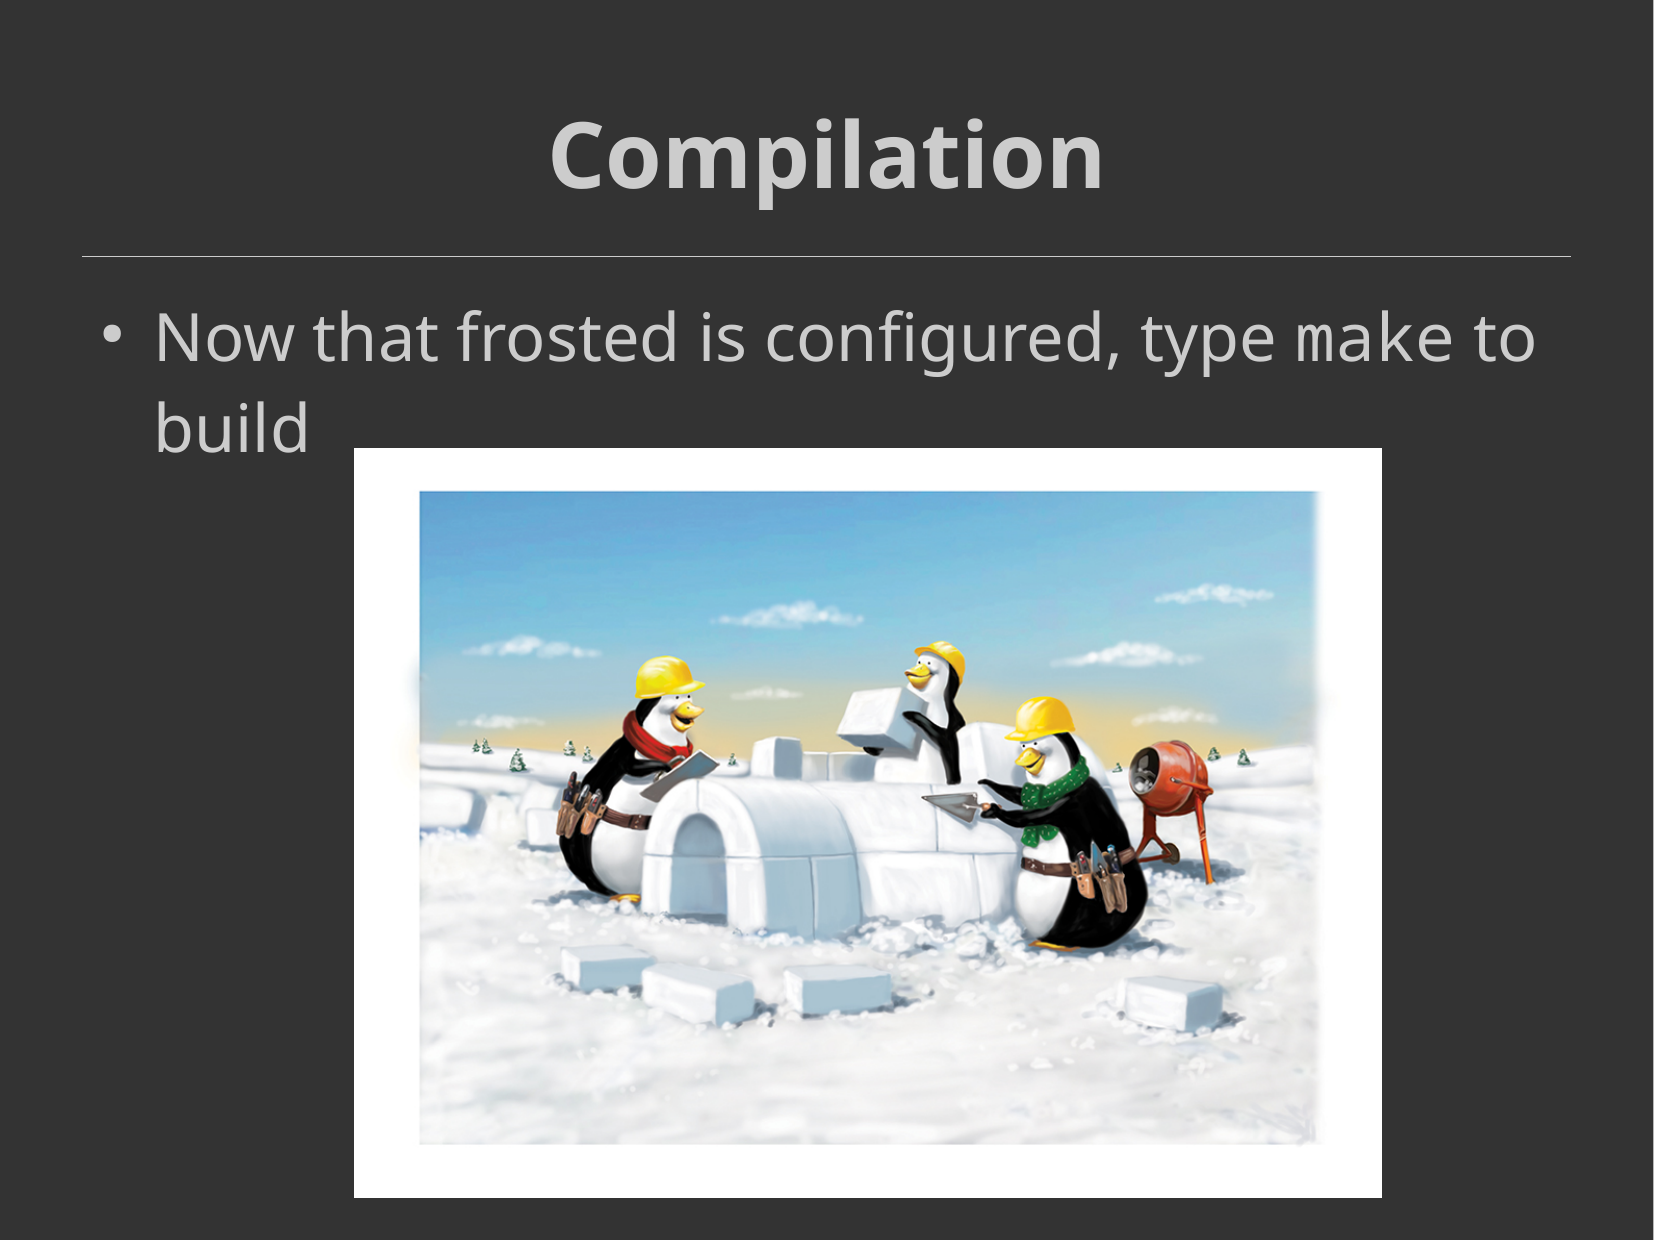

# Compilation
Now that frosted is configured, type make to build